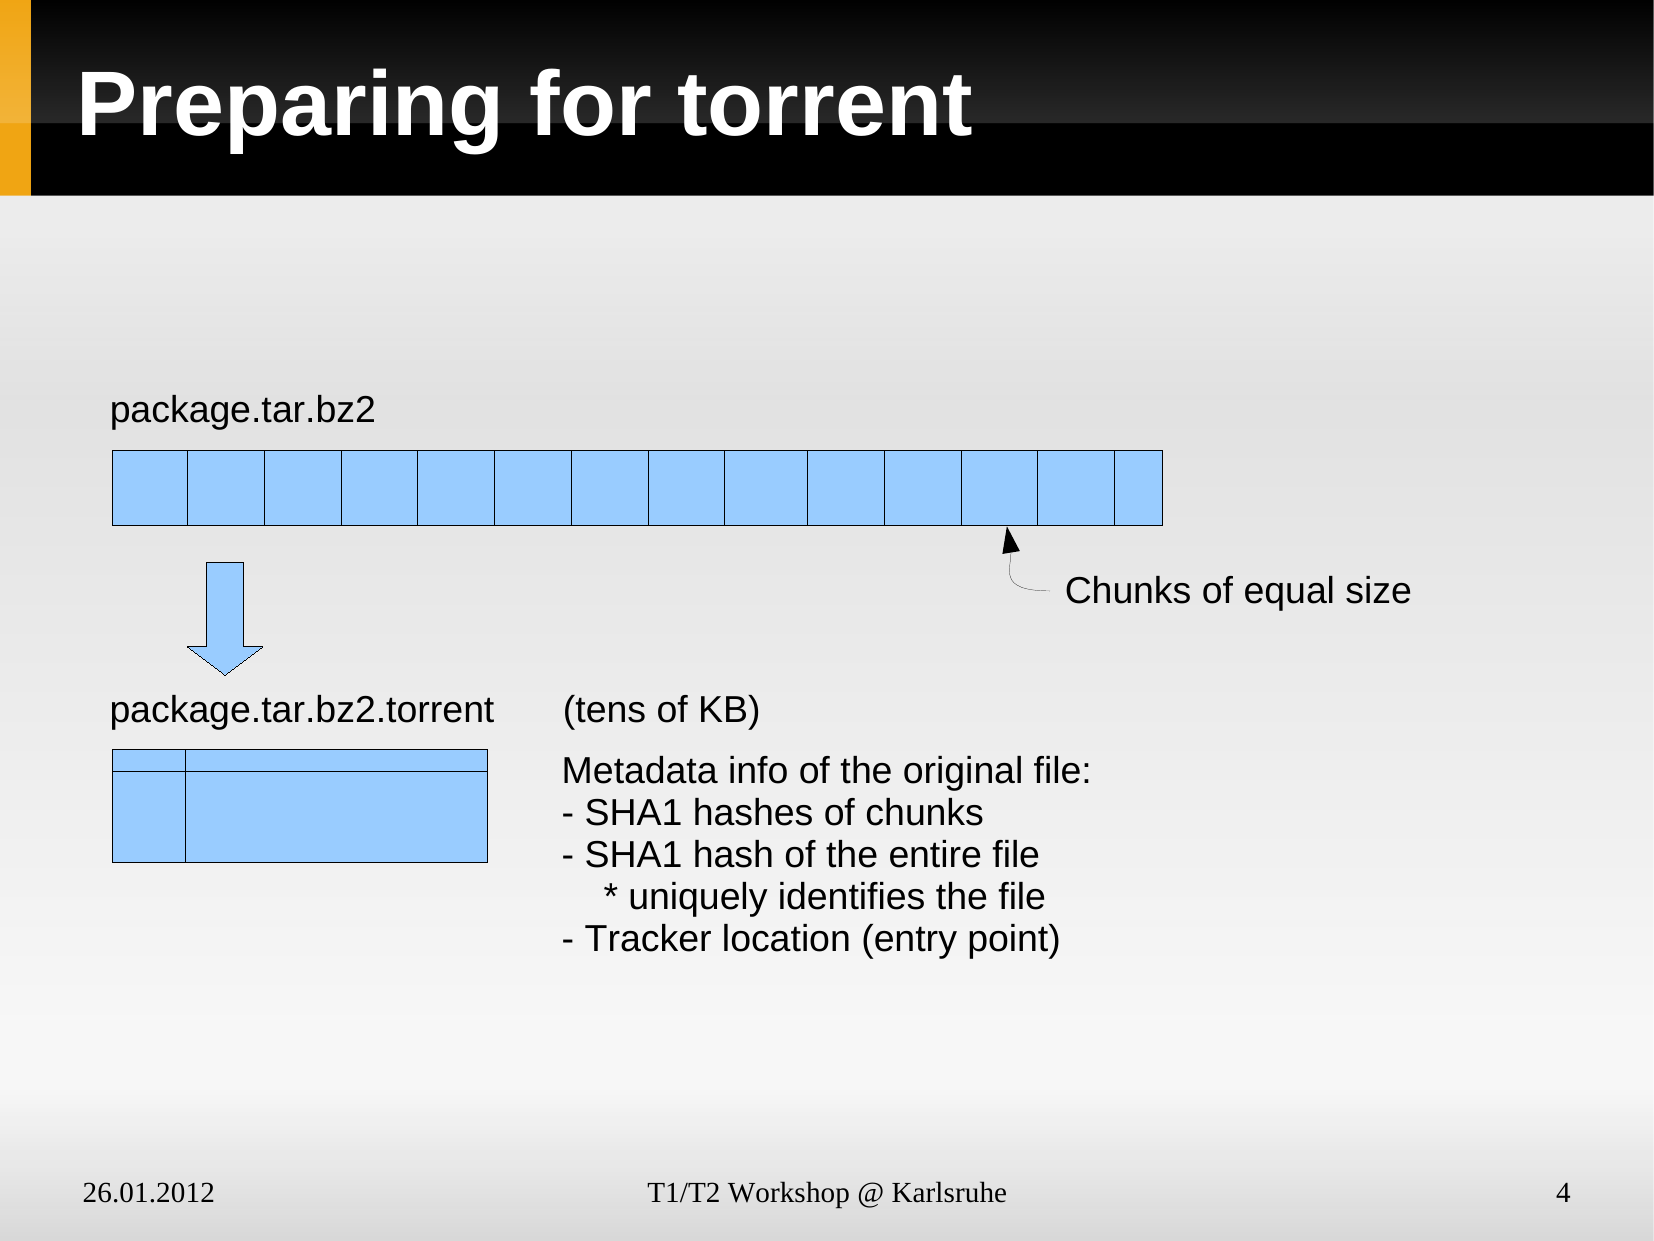

# Preparing for torrent
package.tar.bz2
Chunks of equal size
package.tar.bz2.torrent	 (tens of KB)
Metadata info of the original file:
- SHA1 hashes of chunks
- SHA1 hash of the entire file
 * uniquely identifies the file
- Tracker location (entry point)
26.01.2012
T1/T2 Workshop @ Karlsruhe
4